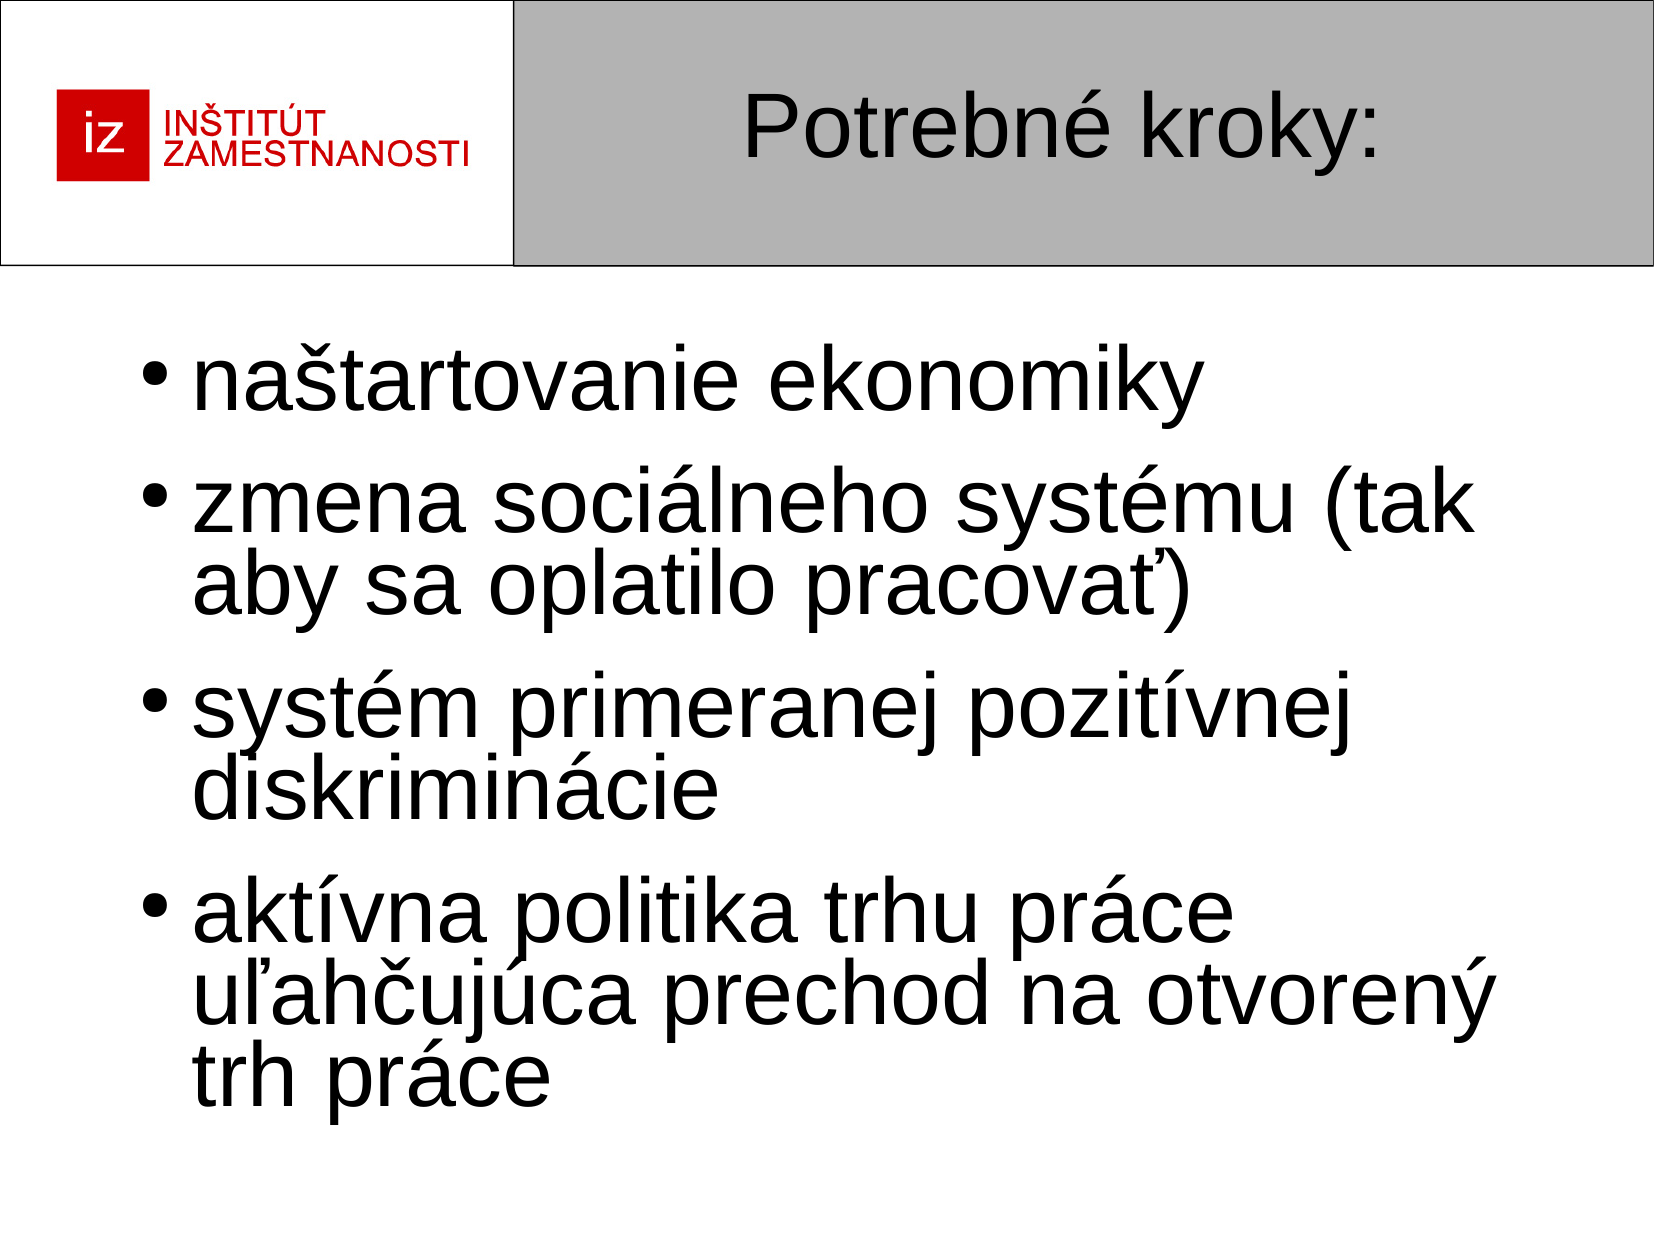

# Potrebné kroky:
naštartovanie ekonomiky
zmena sociálneho systému (tak aby sa oplatilo pracovať)
systém primeranej pozitívnej diskriminácie
aktívna politika trhu práce uľahčujúca prechod na otvorený trh práce